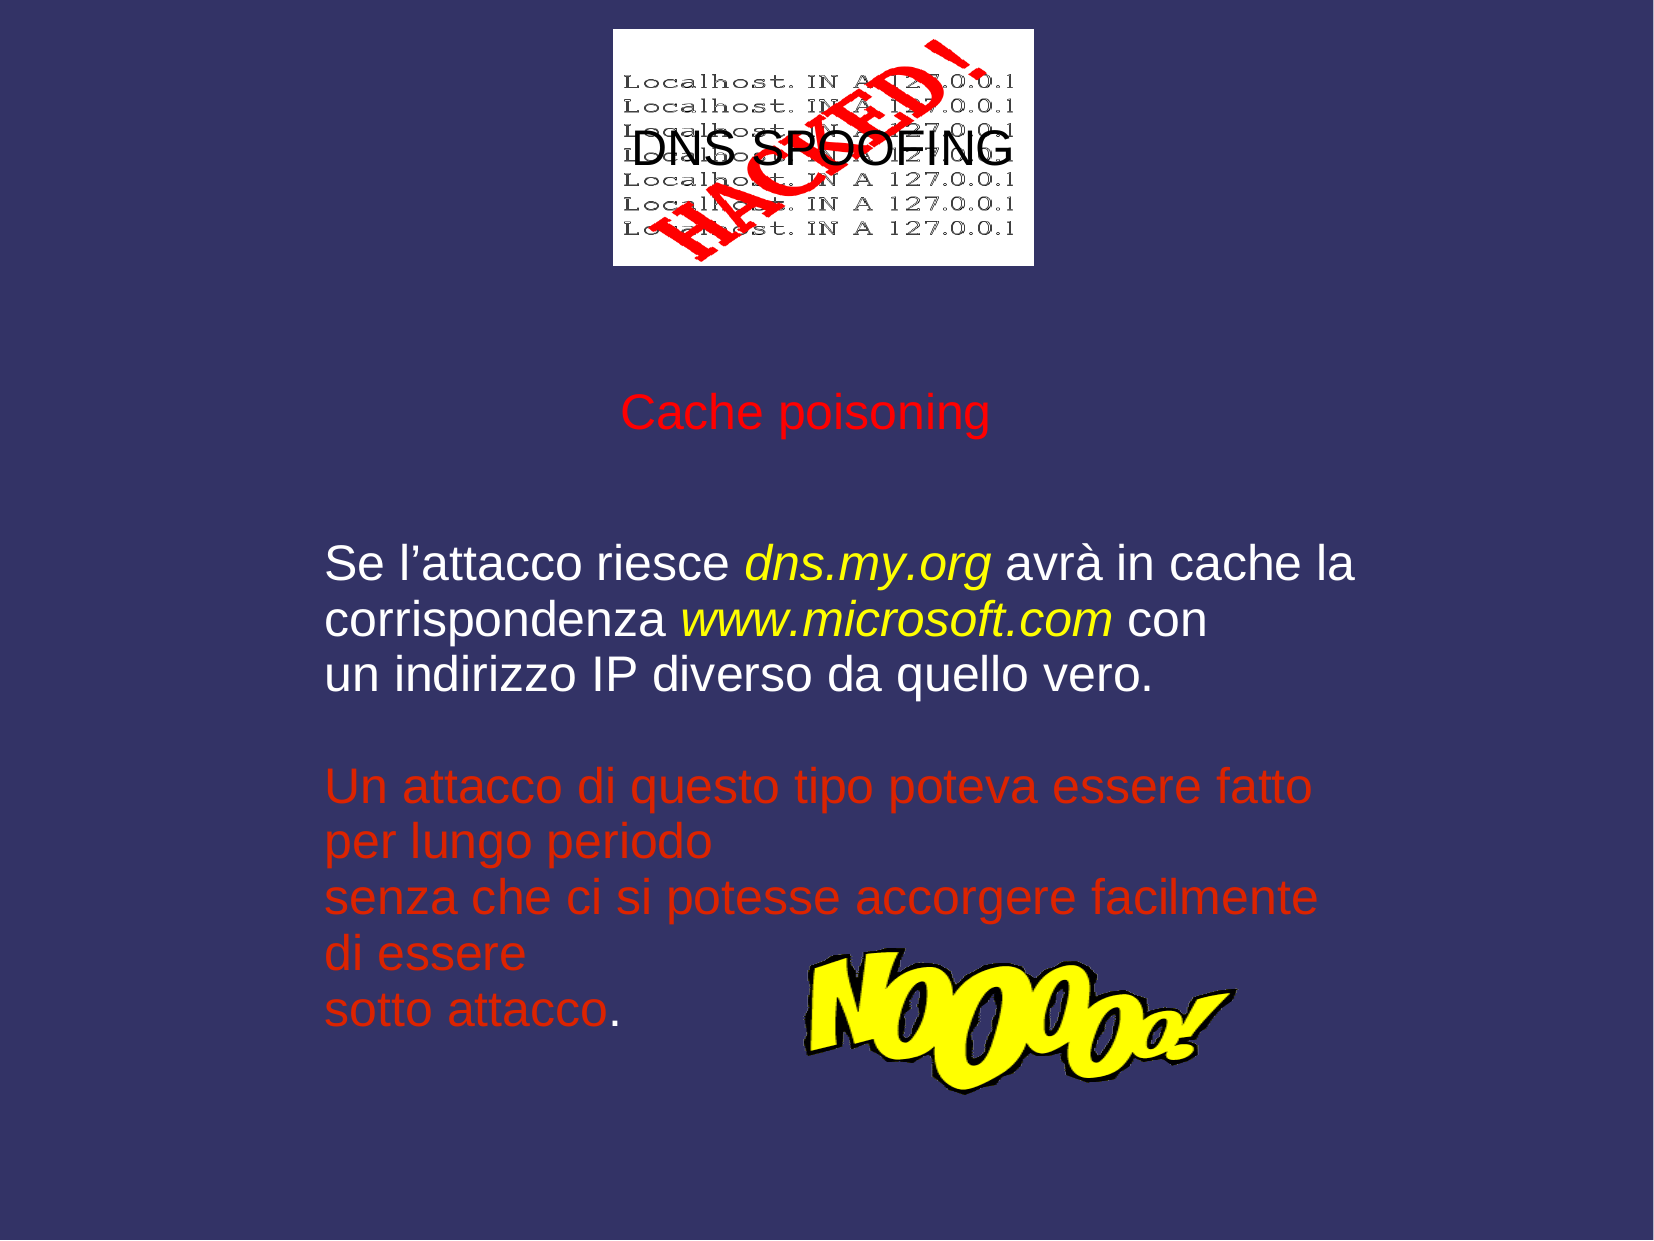

DNS SPOOFING
Cache poisoning
Se l’attacco riesce dns.my.org avrà in cache la
corrispondenza www.microsoft.com con
un indirizzo IP diverso da quello vero.
Un attacco di questo tipo poteva essere fatto per lungo periodo
senza che ci si potesse accorgere facilmente di essere
sotto attacco.